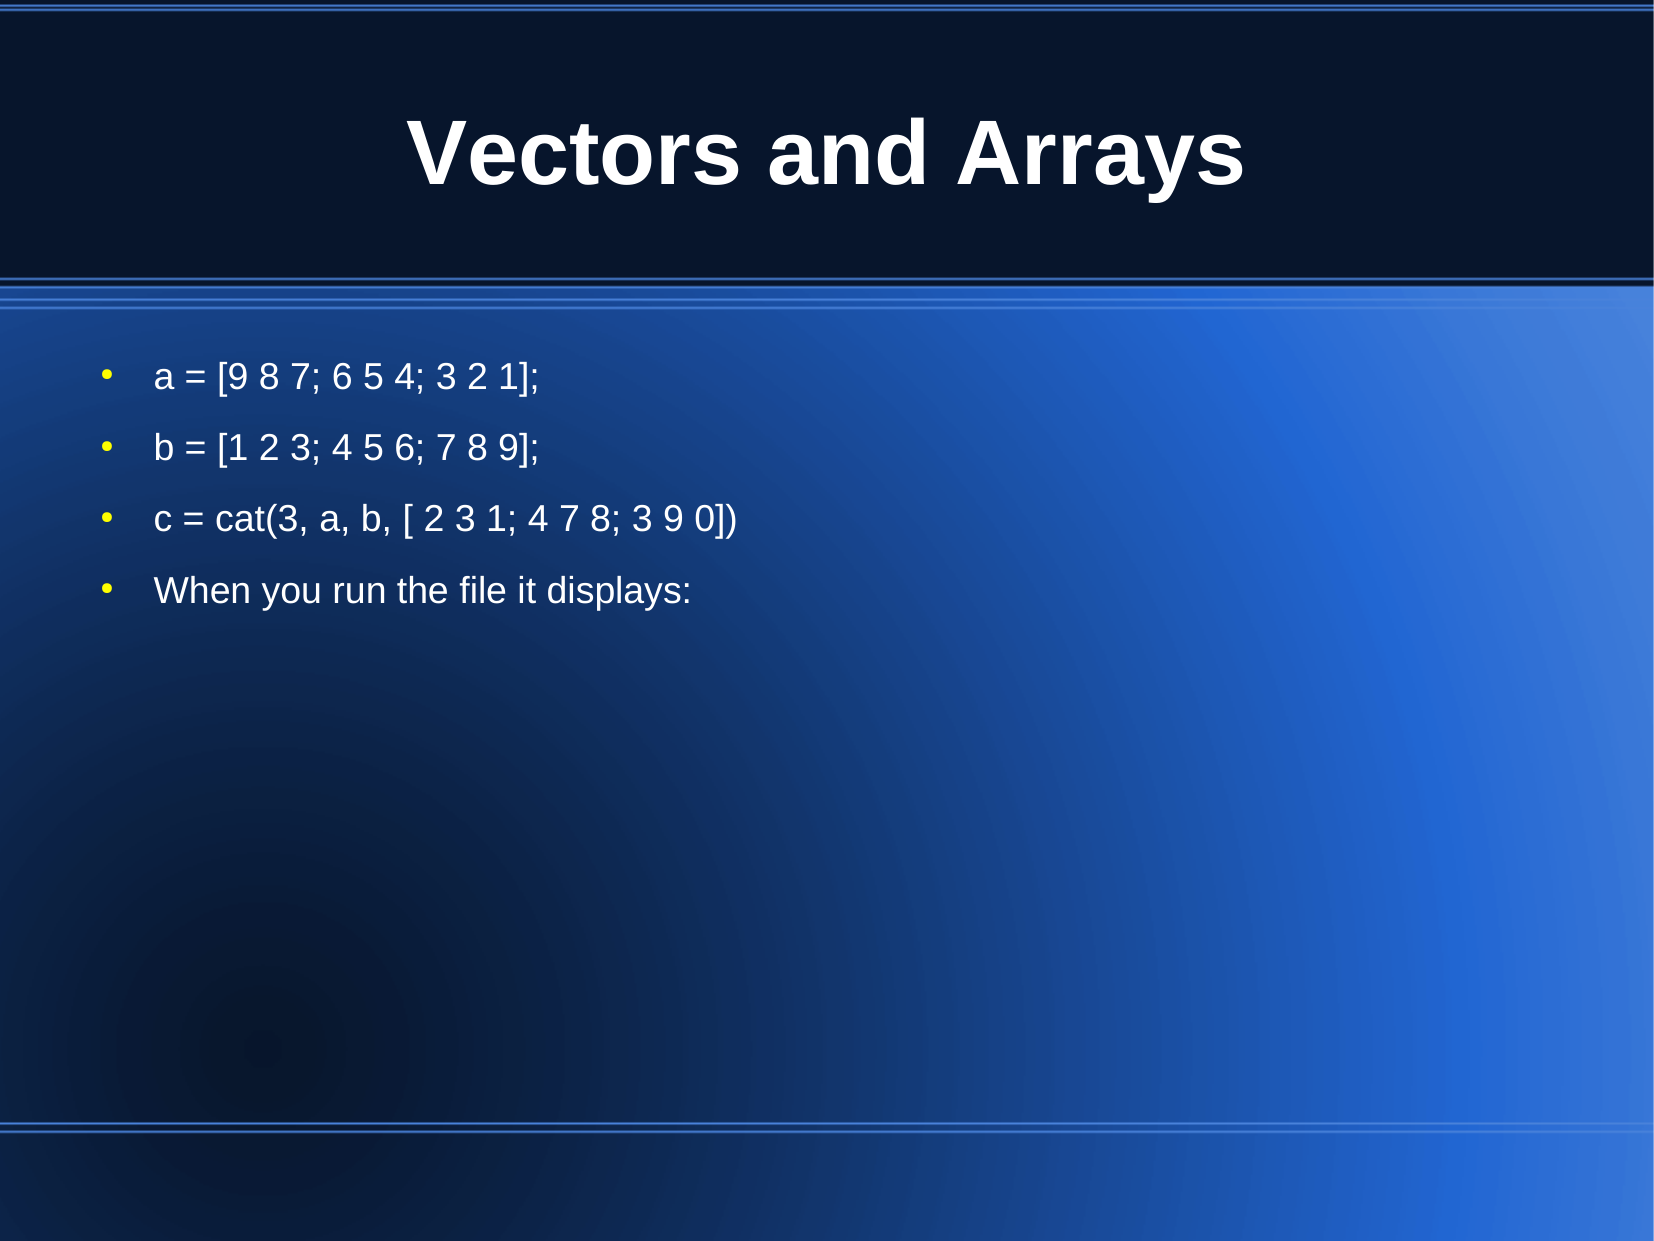

# Vectors and Arrays
a = [9 8 7; 6 5 4; 3 2 1];
b = [1 2 3; 4 5 6; 7 8 9];
c = cat(3, a, b, [ 2 3 1; 4 7 8; 3 9 0])
When you run the file it displays: